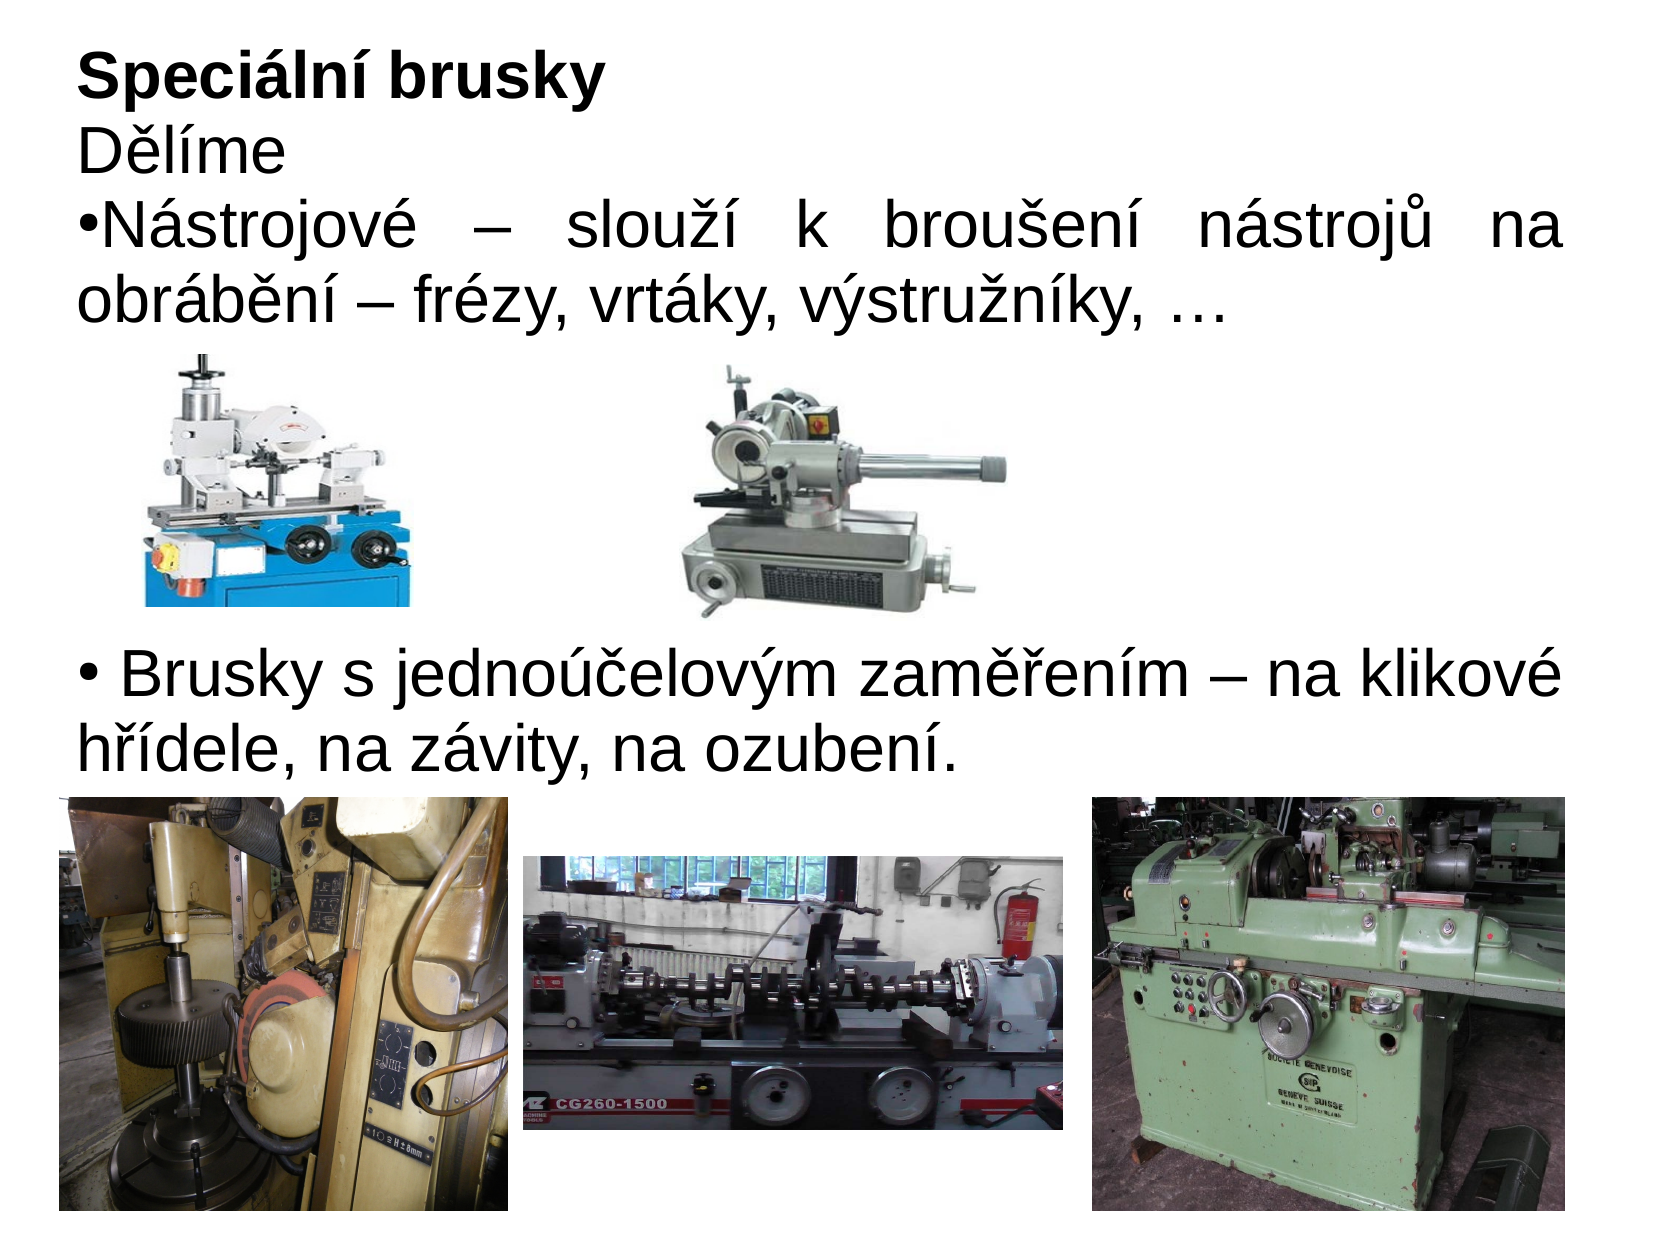

# Speciální brusky
Dělíme
Nástrojové – slouží k broušení nástrojů na obrábění – frézy, vrtáky, výstružníky, …
 Brusky s jednoúčelovým zaměřením – na klikové hřídele, na závity, na ozubení.